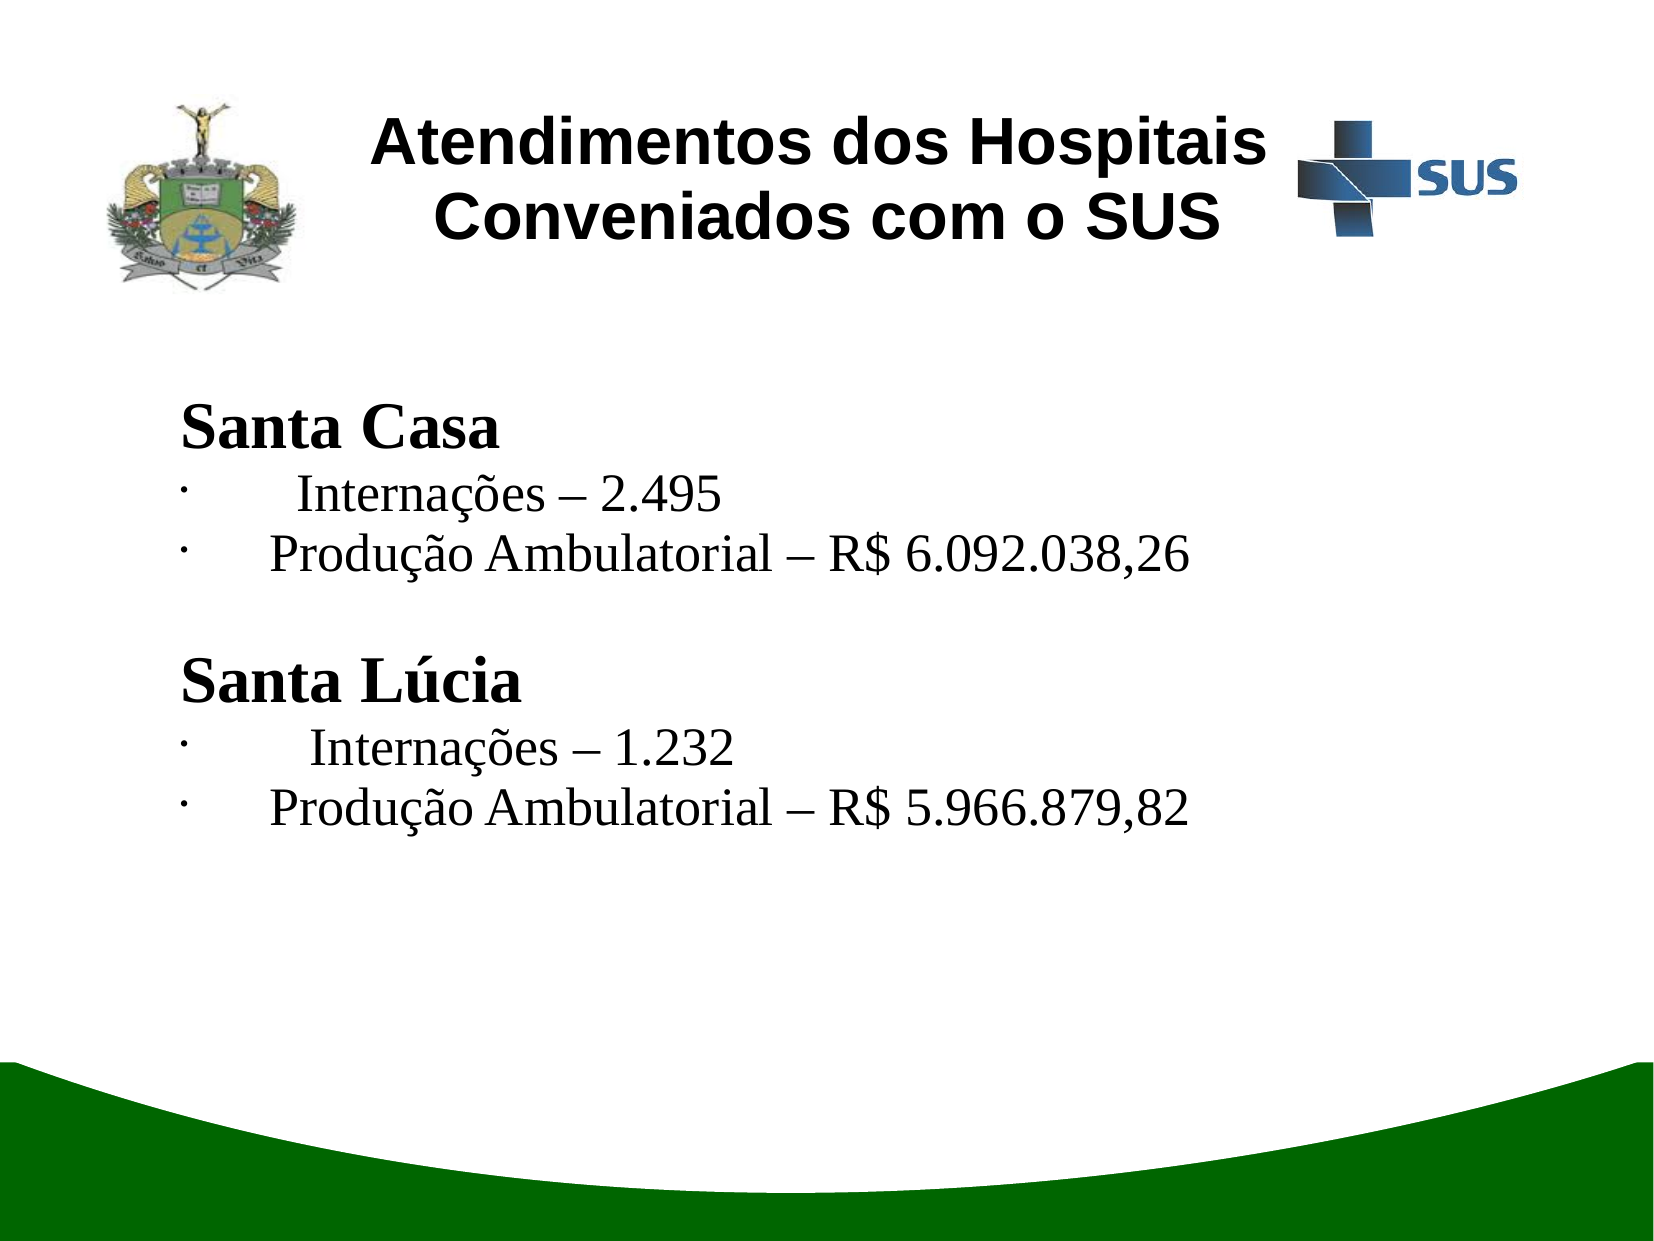

Atendimentos dos Hospitais
Conveniados com o SUS
Santa Casa
 Internações – 2.495
 Produção Ambulatorial – R$ 6.092.038,26
Santa Lúcia
 Internações – 1.232
 Produção Ambulatorial – R$ 5.966.879,82